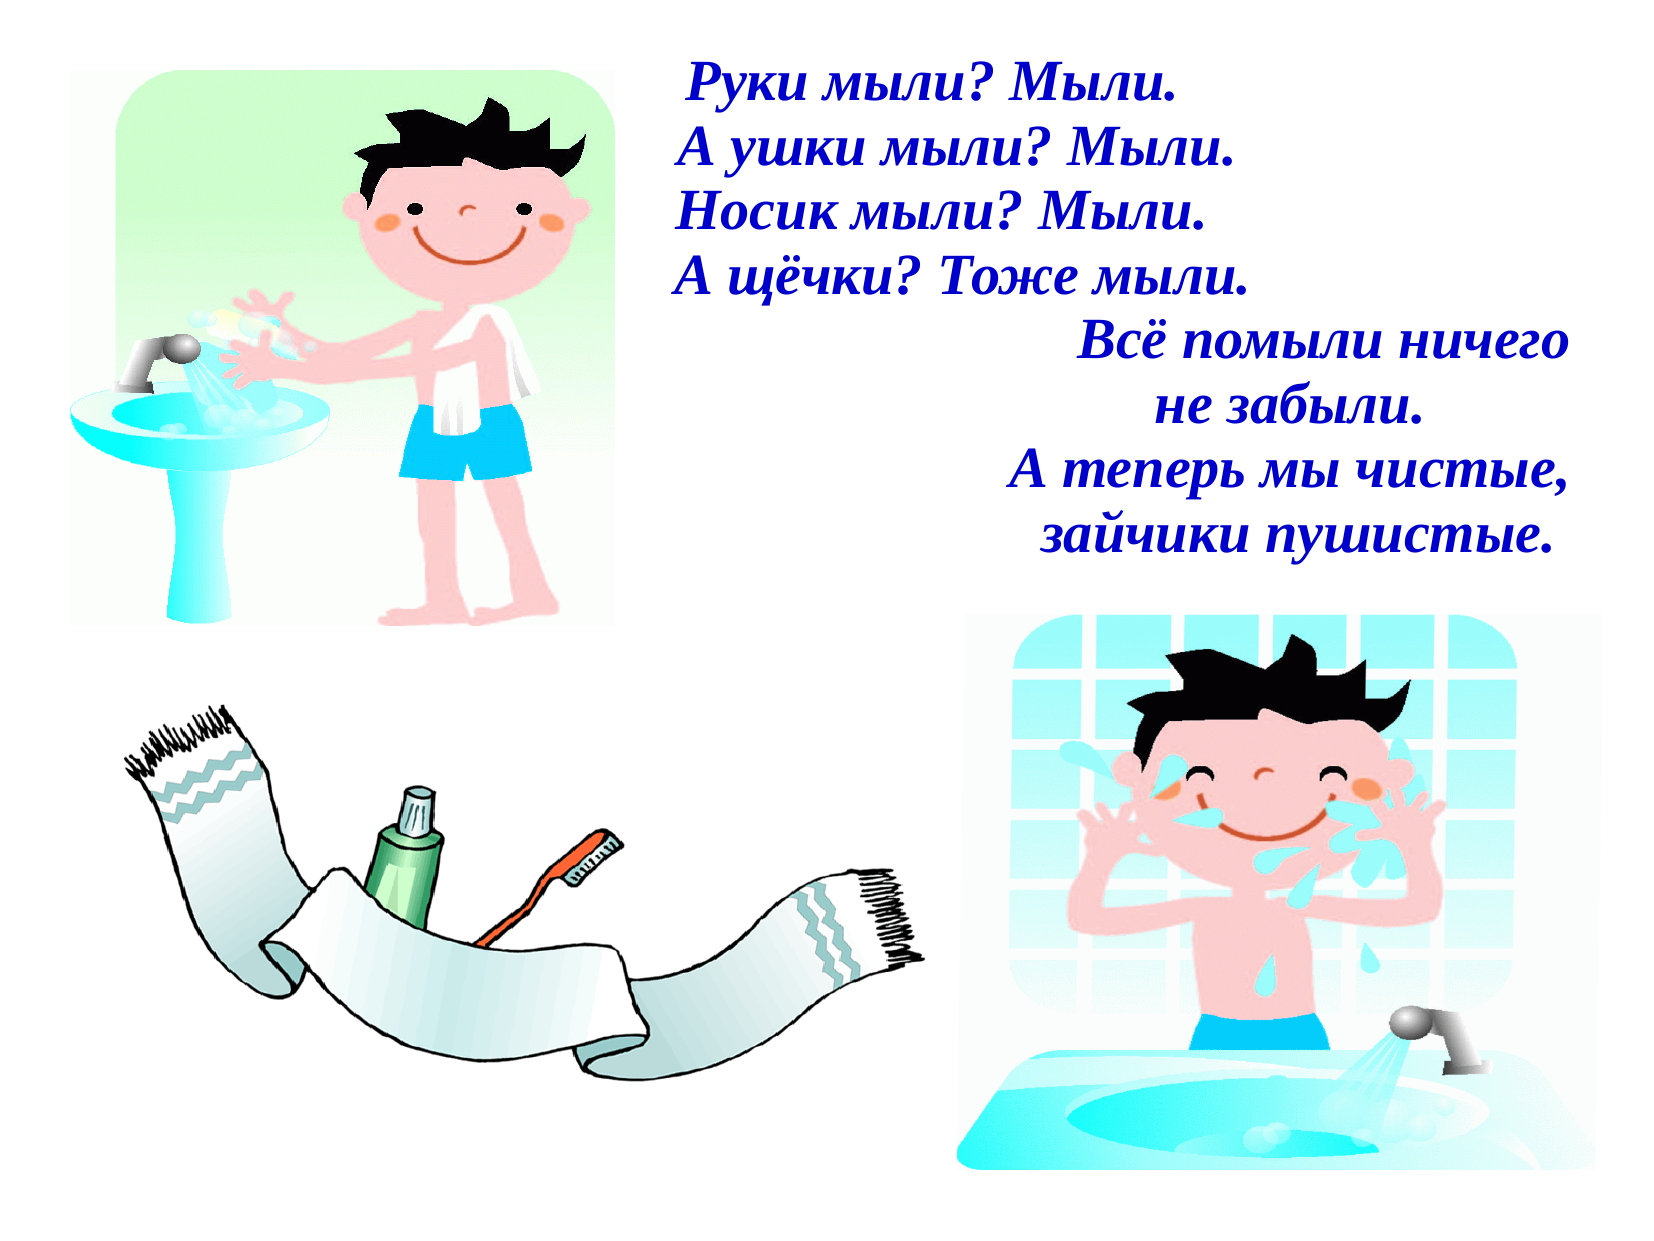

# Руки мыли? Мыли. А ушки мыли? Мыли. Носик мыли? Мыли. А щёчки? Тоже мыли. Всё помыли ничего не забыли. А теперь мы чистые, зайчики пушистые.